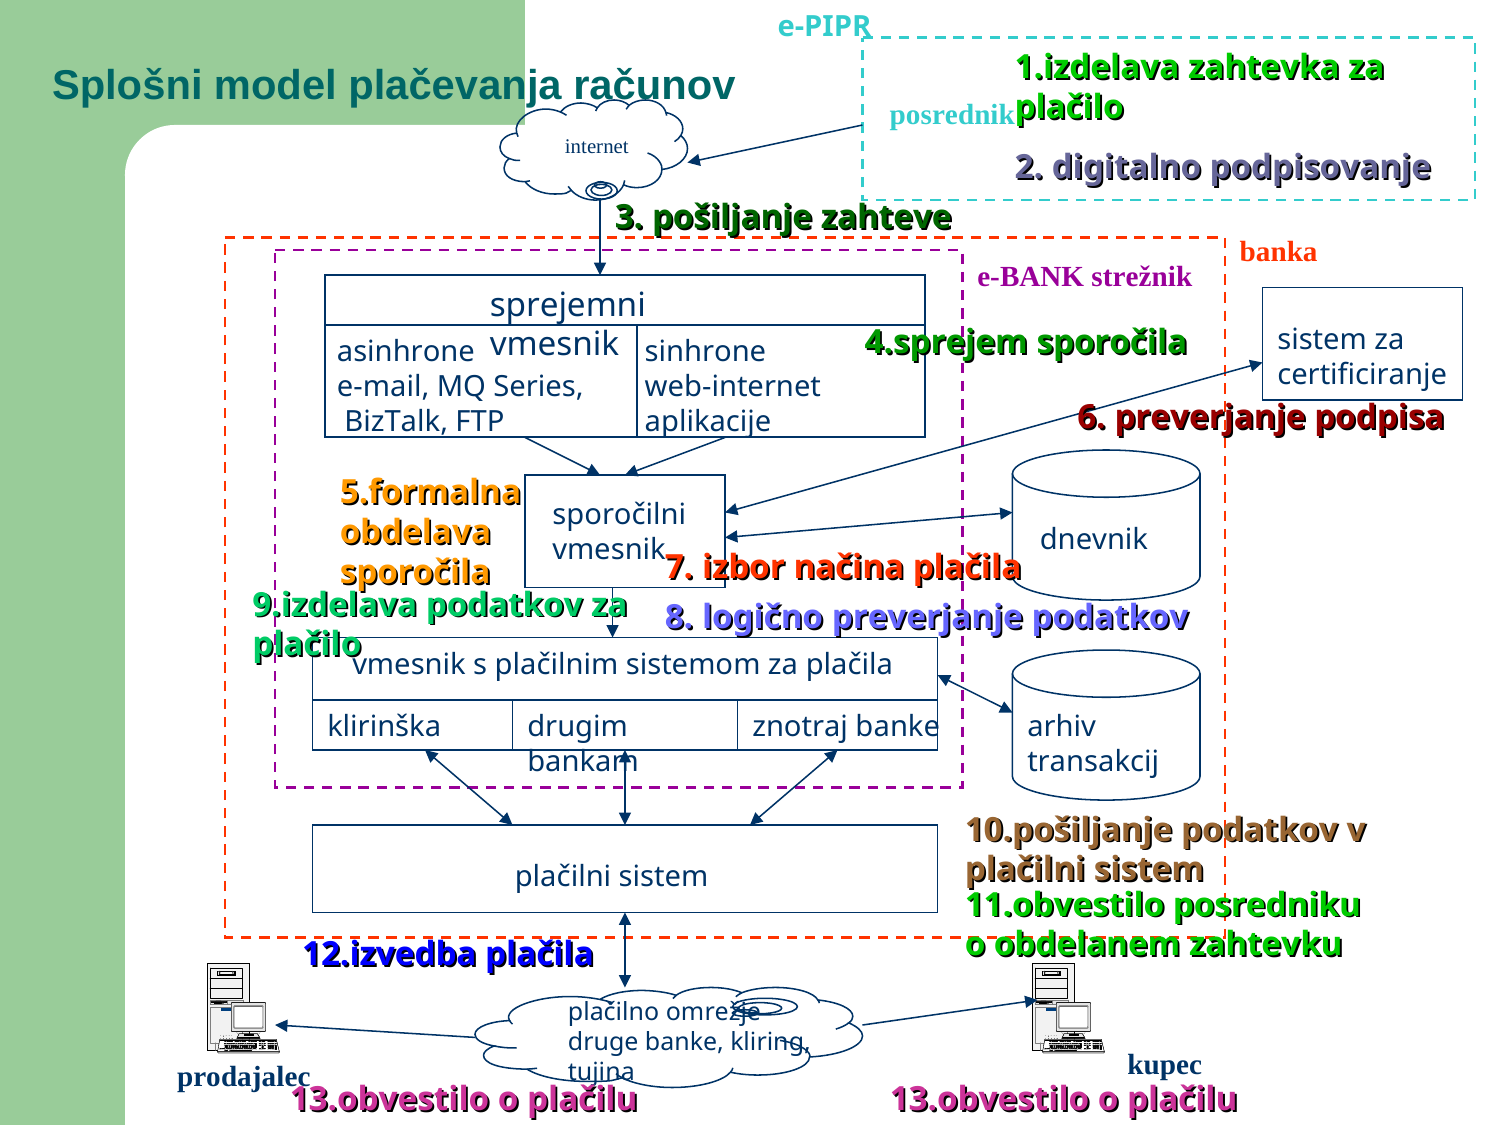

e-PIPR
1.izdelava zahtevka za plačilo
Splošni model plačevanja računov
posrednik
internet
2. digitalno podpisovanje
3. pošiljanje zahteve
banka
e-BANK strežnik
sprejemni vmesnik
4.sprejem sporočila
sistem za
certificiranje
asinhrone
e-mail, MQ Series,
 BizTalk, FTP
sinhrone
web-internet
aplikacije
6. preverjanje podpisa
5.formalna
obdelava
sporočila
sporočilni vmesnik
dnevnik
7. izbor načina plačila
9.izdelava podatkov za plačilo
8. logično preverjanje podatkov
vmesnik s plačilnim sistemom za plačila
klirinška
drugim bankam
znotraj banke
arhiv
transakcij
10.pošiljanje podatkov v plačilni sistem
plačilni sistem
11.obvestilo posredniku o obdelanem zahtevku
12.izvedba plačila
plačilno omrežje
druge banke, kliring,
tujina
kupec
prodajalec
13.obvestilo o plačilu
13.obvestilo o plačilu